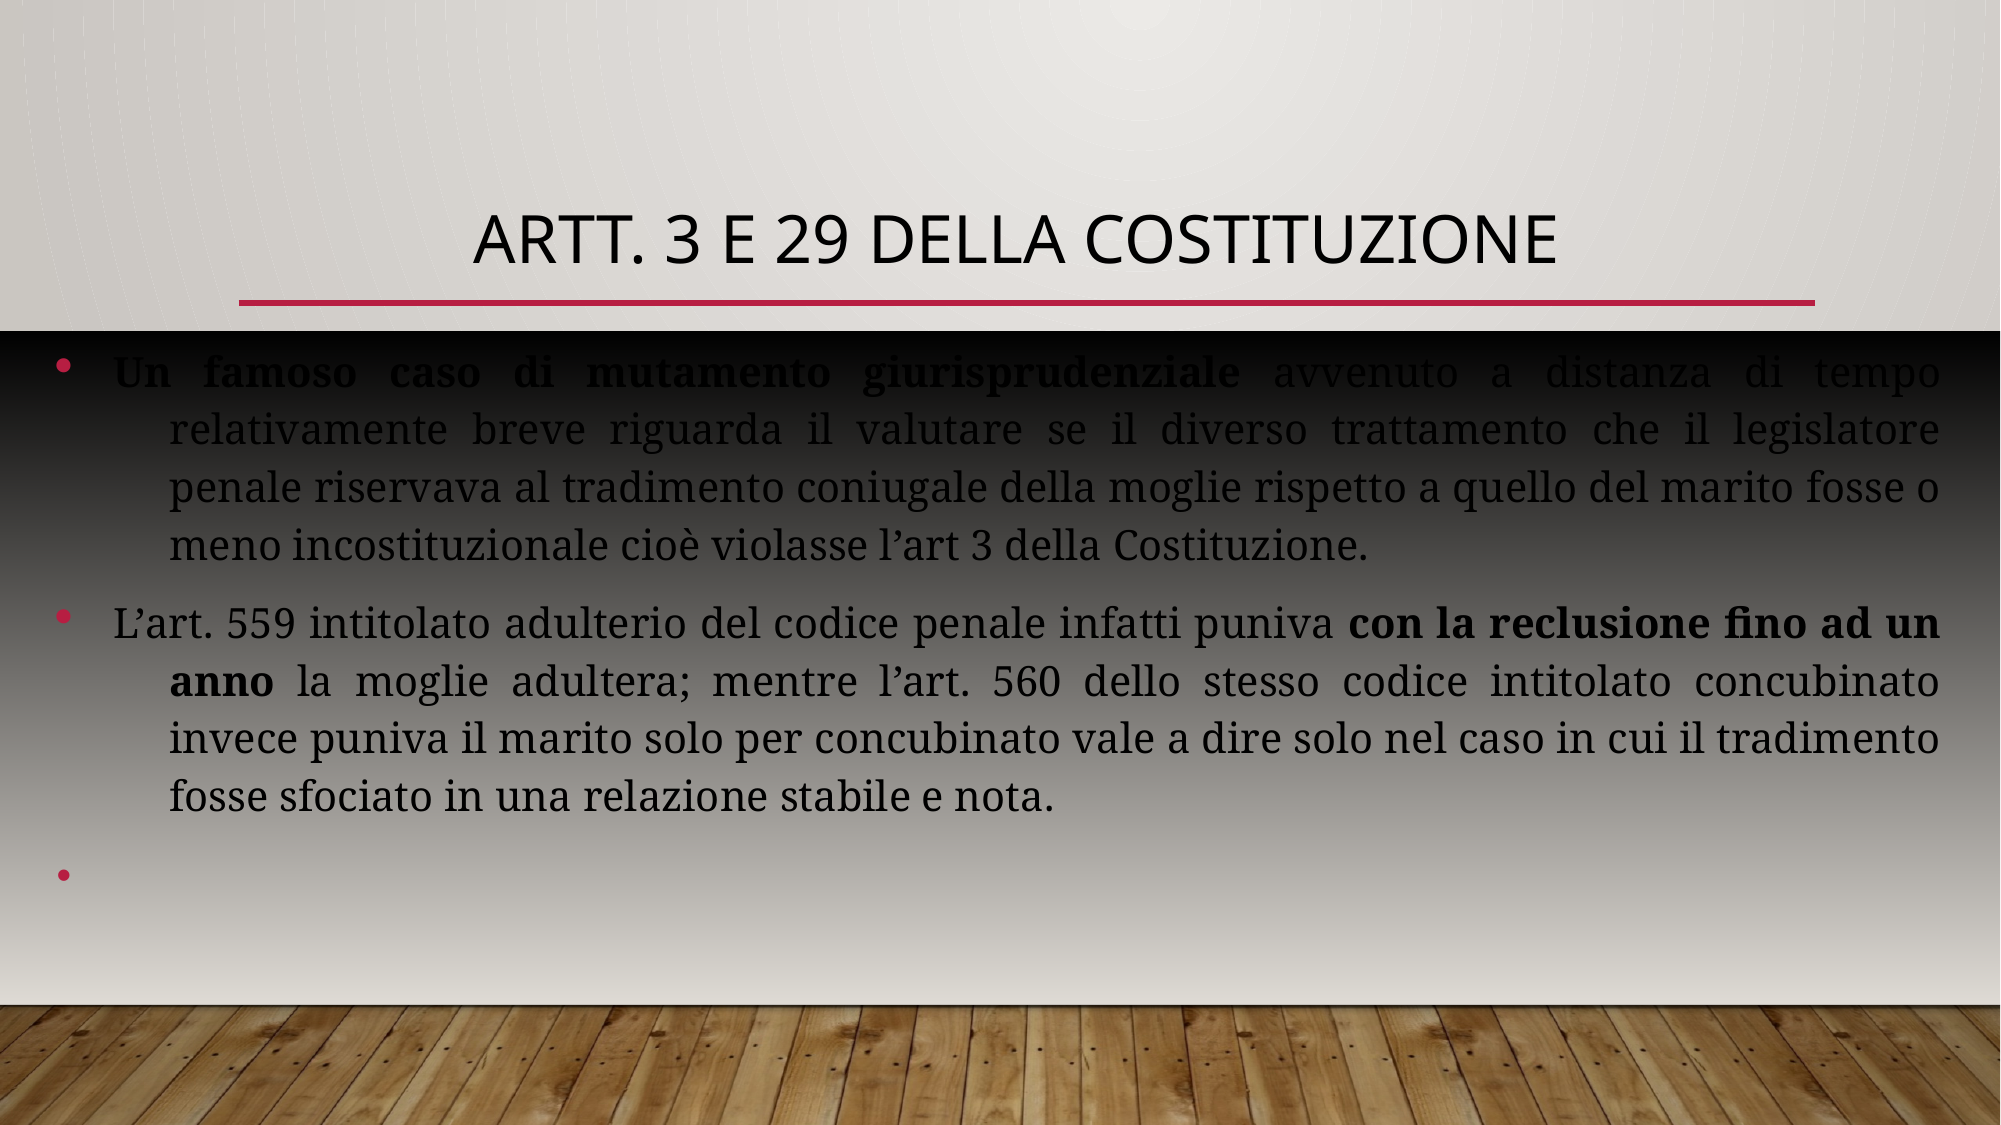

# Artt. 3 e 29 della costituzione
Un famoso caso di mutamento giurisprudenziale avvenuto a distanza di tempo relativamente breve riguarda il valutare se il diverso trattamento che il legislatore penale riservava al tradimento coniugale della moglie rispetto a quello del marito fosse o meno incostituzionale cioè violasse l’art 3 della Costituzione.
L’art. 559 intitolato adulterio del codice penale infatti puniva con la reclusione fino ad un anno la moglie adultera; mentre l’art. 560 dello stesso codice intitolato concubinato invece puniva il marito solo per concubinato vale a dire solo nel caso in cui il tradimento fosse sfociato in una relazione stabile e nota.